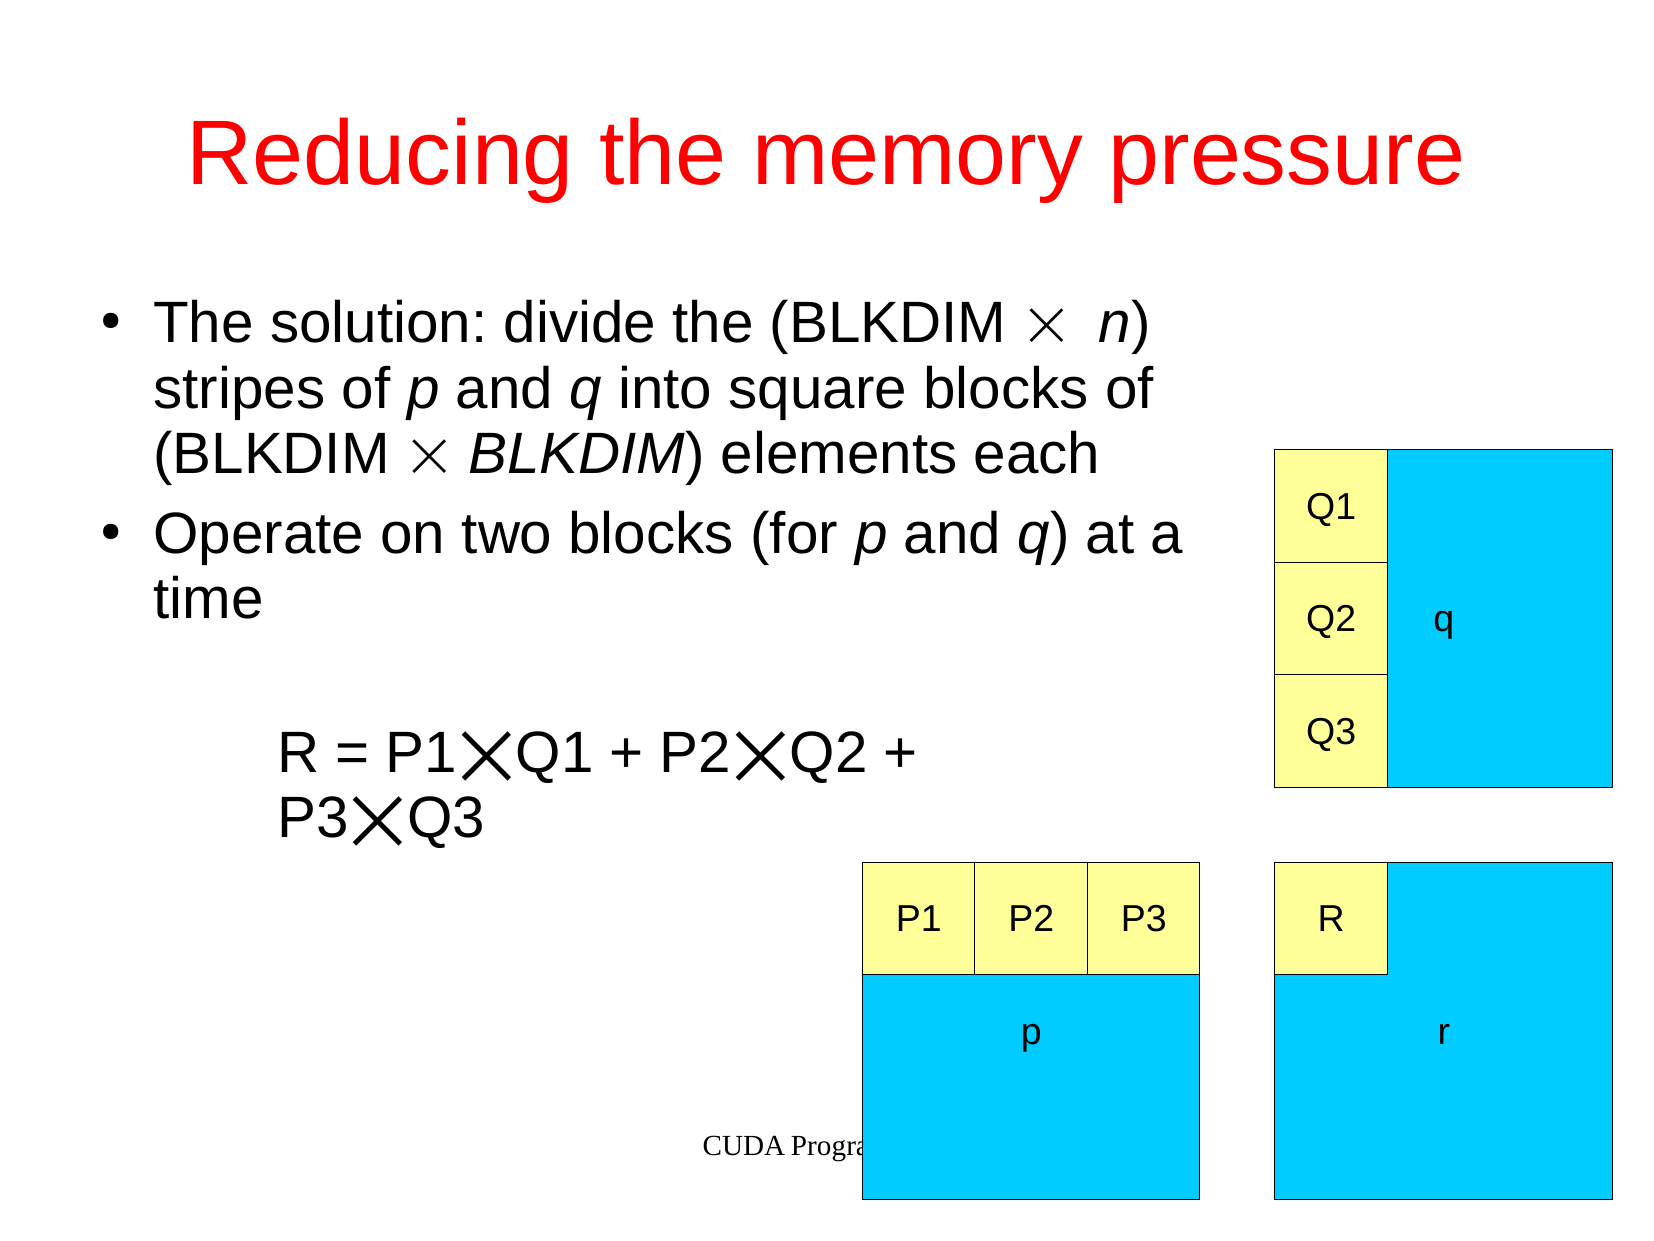

# Reducing the memory pressure
The solution: divide the (BLKDIM ´ n) stripes of p and q into square blocks of (BLKDIM ´ BLKDIM) elements each
Operate on two blocks (for p and q) at a time
q
Q1
Q2
Q3
R = P1⨉Q1 + P2⨉Q2 + P3⨉Q3
R
r
p
P1
P2
P3
CUDA Programming
82